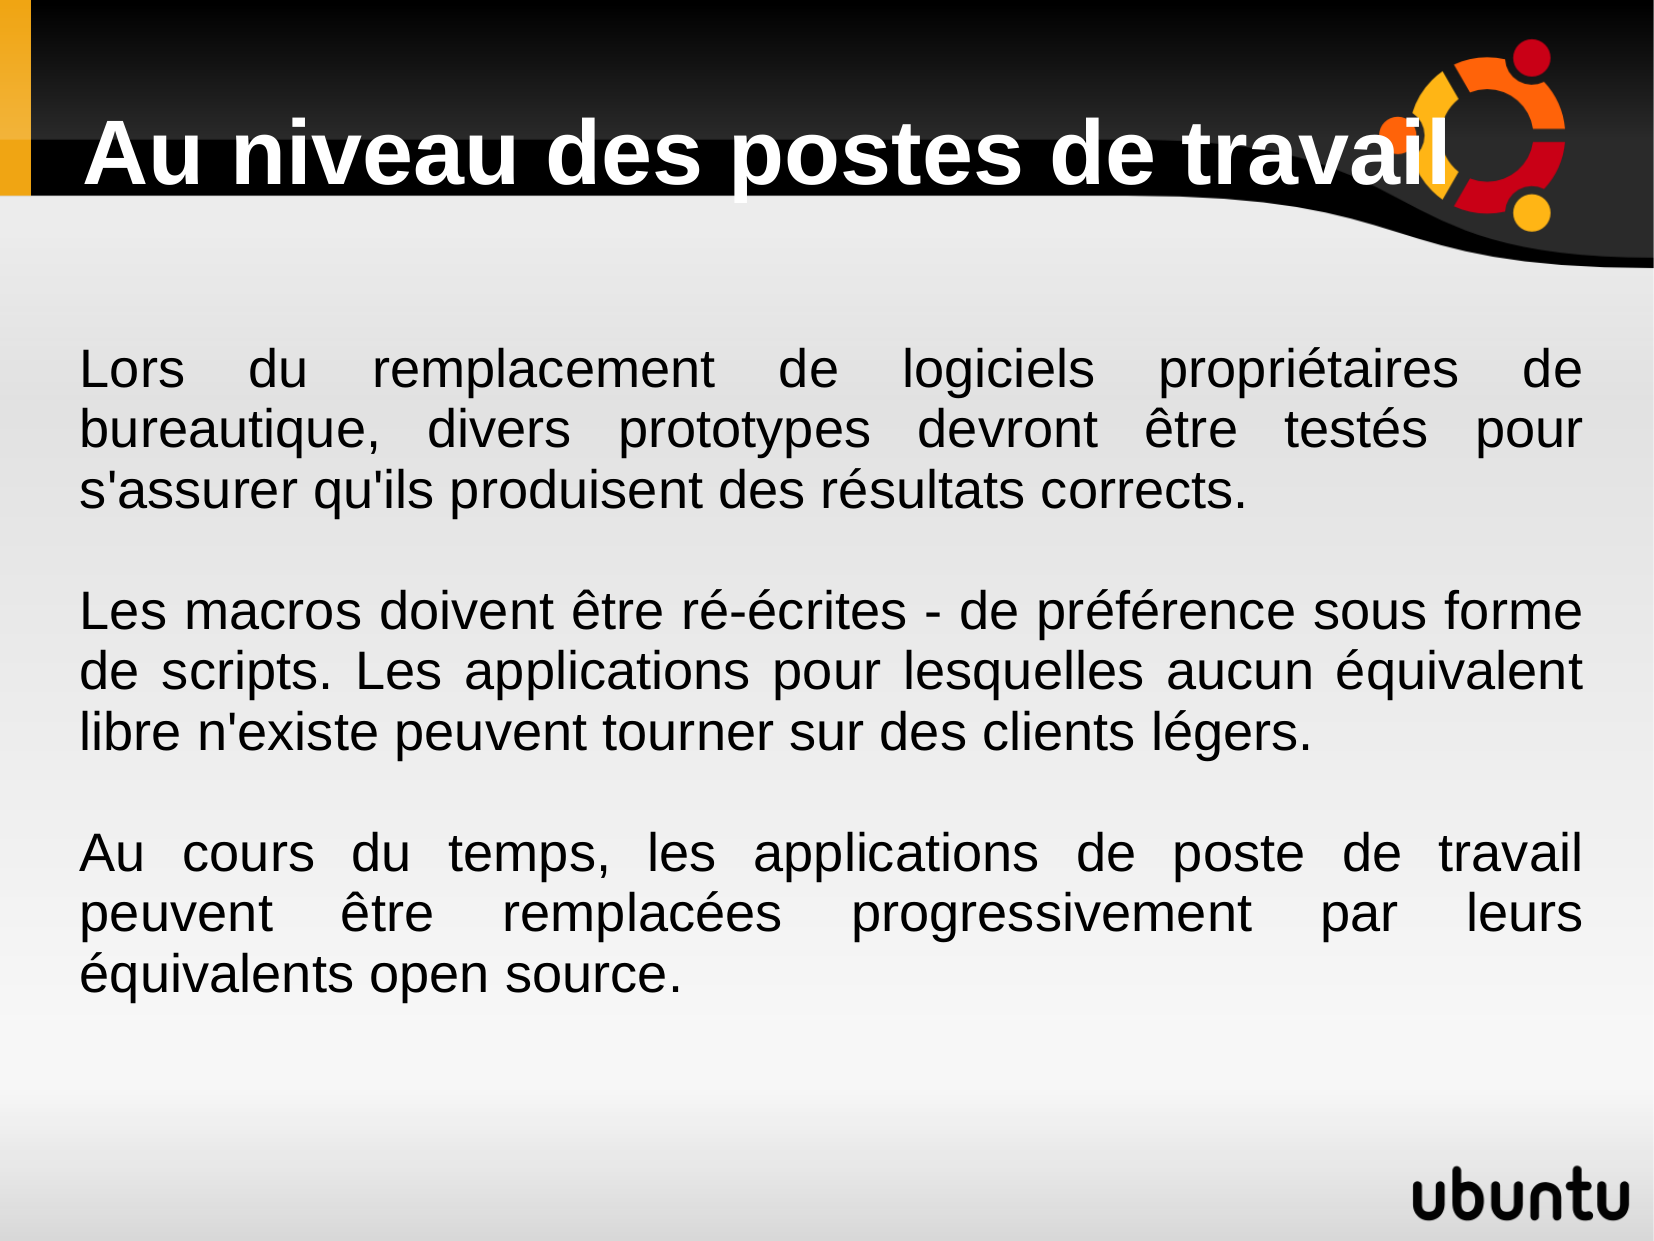

# Au niveau des postes de travail
Lors du remplacement de logiciels propriétaires de bureautique, divers prototypes devront être testés pour s'assurer qu'ils produisent des résultats corrects.
Les macros doivent être ré-écrites - de préférence sous forme de scripts. Les applications pour lesquelles aucun équivalent libre n'existe peuvent tourner sur des clients légers.
Au cours du temps, les applications de poste de travail peuvent être remplacées progressivement par leurs équivalents open source.